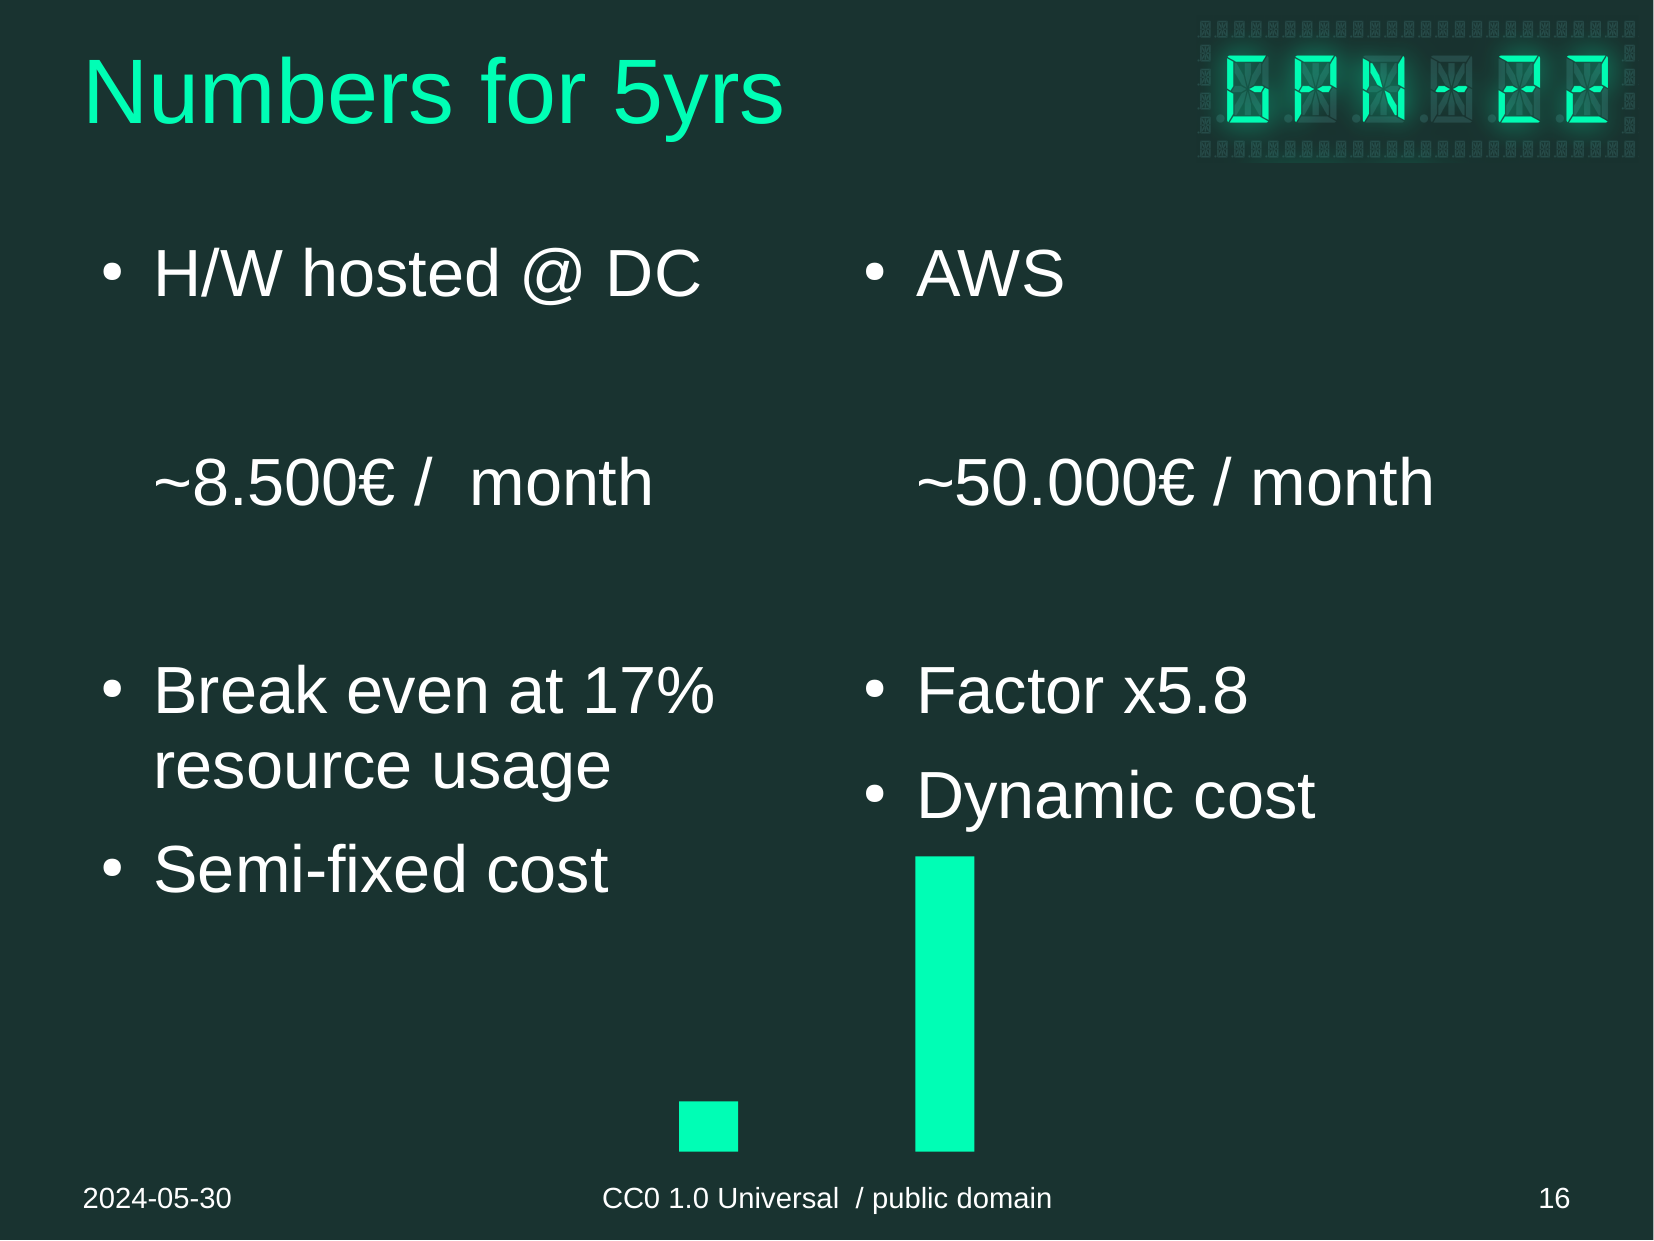

# Numbers for 5yrs
H/W hosted @ DC
~8.500€ / month
Break even at 17% resource usage
Semi-fixed cost
AWS
~50.000€ / month
Factor x5.8
Dynamic cost
2024-05-30
CC0 1.0 Universal / public domain
16